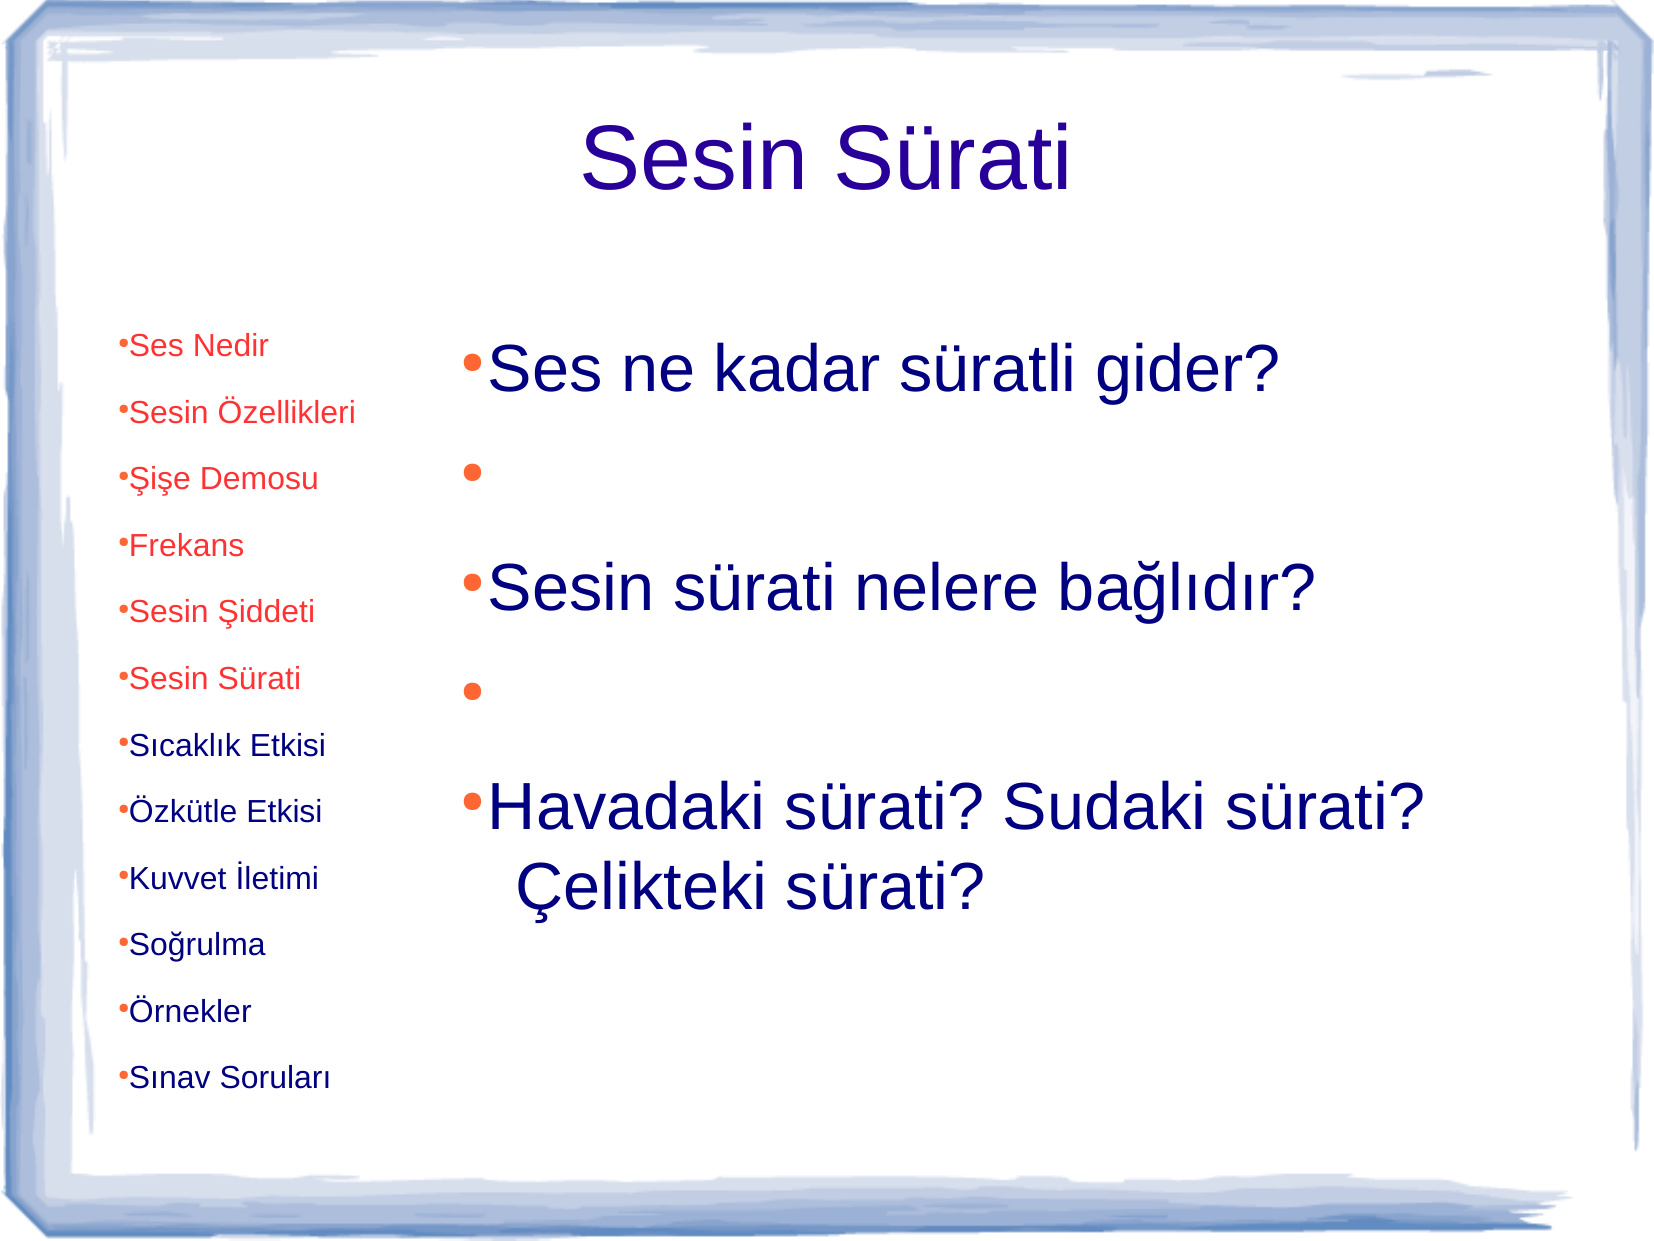

# Sesin Sürati
Ses Nedir
Sesin Özellikleri
Şişe Demosu
Frekans
Sesin Şiddeti
Sesin Sürati
Sıcaklık Etkisi
Özkütle Etkisi
Kuvvet İletimi
Soğrulma
Örnekler
Sınav Soruları
Ses ne kadar süratli gider?
Sesin sürati nelere bağlıdır?
Havadaki sürati? Sudaki sürati? Çelikteki sürati?